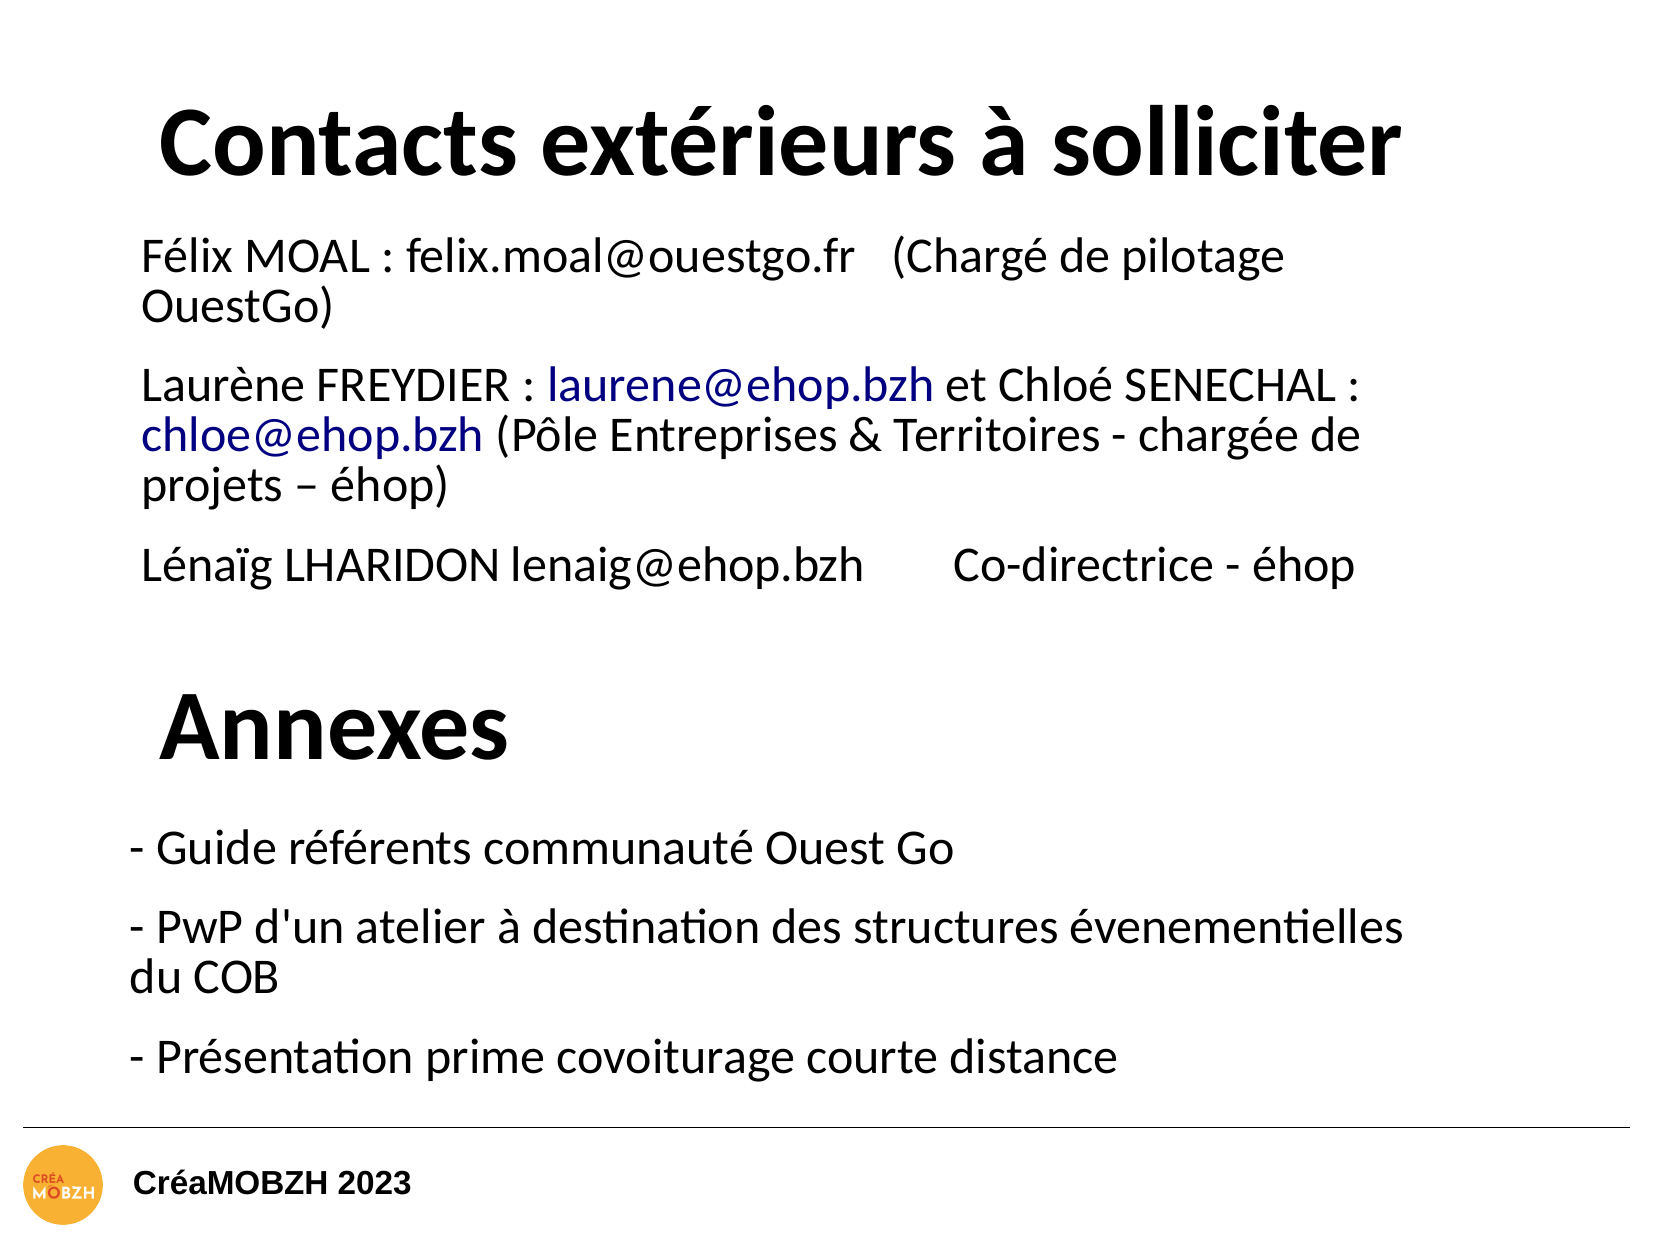

# Contacts extérieurs à solliciter
Félix MOAL : felix.moal@ouestgo.fr	 (Chargé de pilotage OuestGo)
Laurène FREYDIER : laurene@ehop.bzh et Chloé SENECHAL : chloe@ehop.bzh (Pôle Entreprises & Territoires - chargée de projets – éhop)
Lénaïg LHARIDON	lenaig@ehop.bzh	 	Co-directrice - éhop
		Annexes
- Guide référents communauté Ouest Go
- PwP d'un atelier à destination des structures évenementielles du COB
- Présentation prime covoiturage courte distance
CréaMOBZH 2023